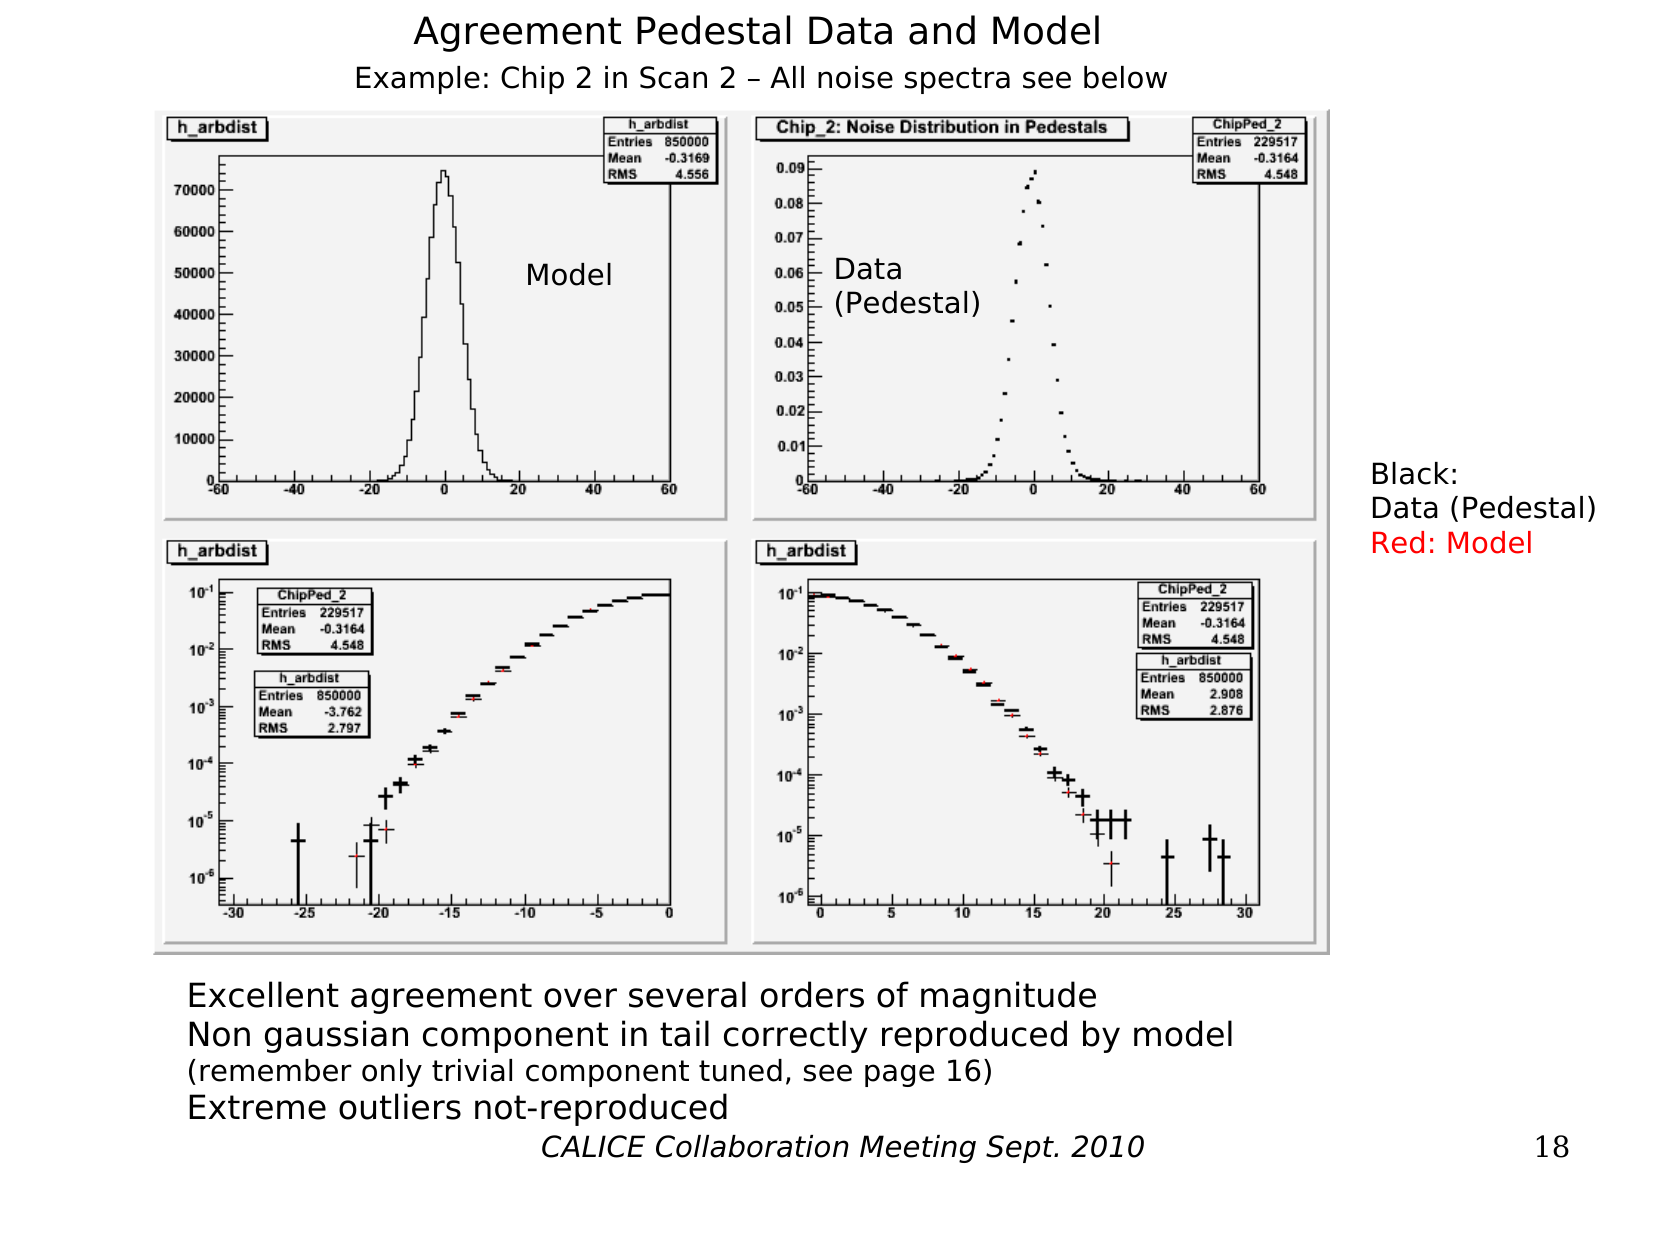

Agreement Pedestal Data and Model
Example: Chip 2 in Scan 2 – All noise spectra see below
Data
(Pedestal)
Model
Black:
Data (Pedestal)
Red: Model
Excellent agreement over several orders of magnitude
Non gaussian component in tail correctly reproduced by model
(remember only trivial component tuned, see page 16)
Extreme outliers not-reproduced
18